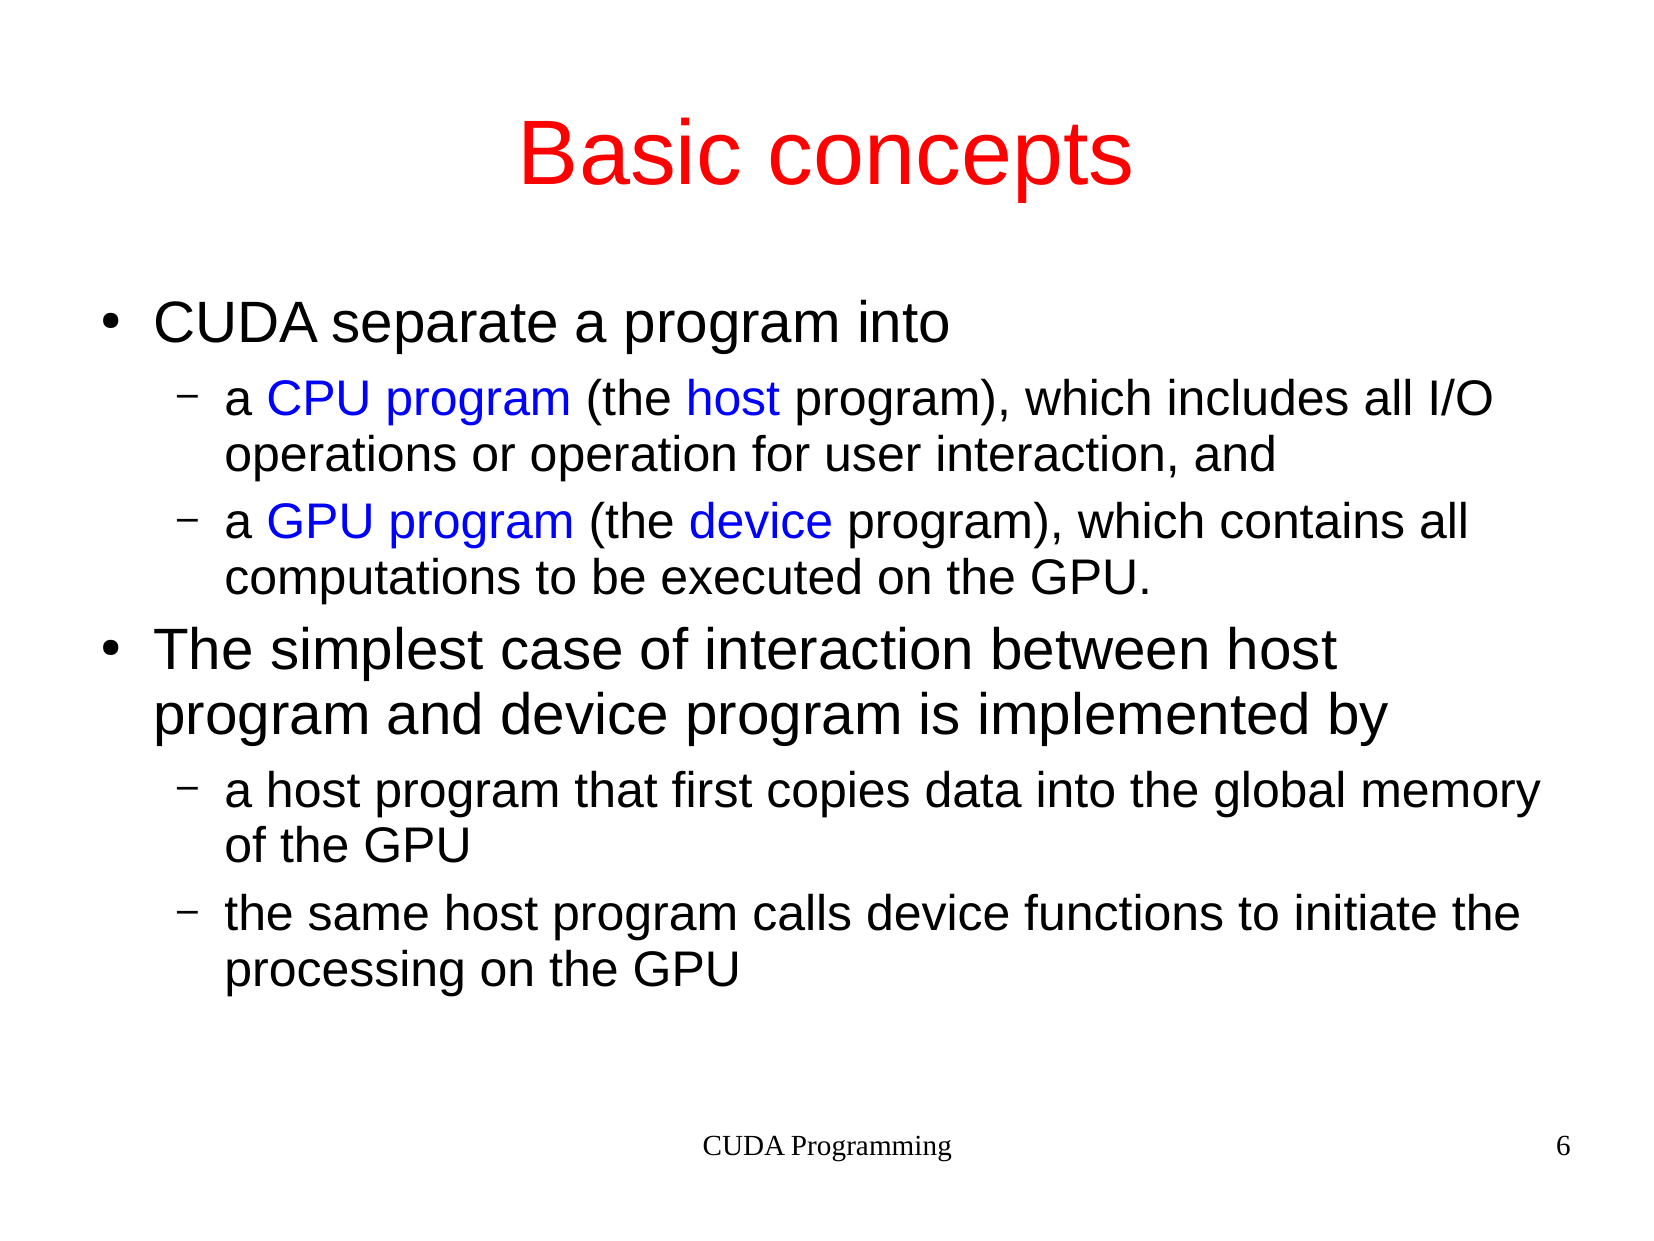

# Basic concepts
CUDA separate a program into
a CPU program (the host program), which includes all I/O operations or operation for user interaction, and
a GPU program (the device program), which contains all computations to be executed on the GPU.
The simplest case of interaction between host program and device program is implemented by
a host program that first copies data into the global memory of the GPU
the same host program calls device functions to initiate the processing on the GPU
CUDA Programming
6